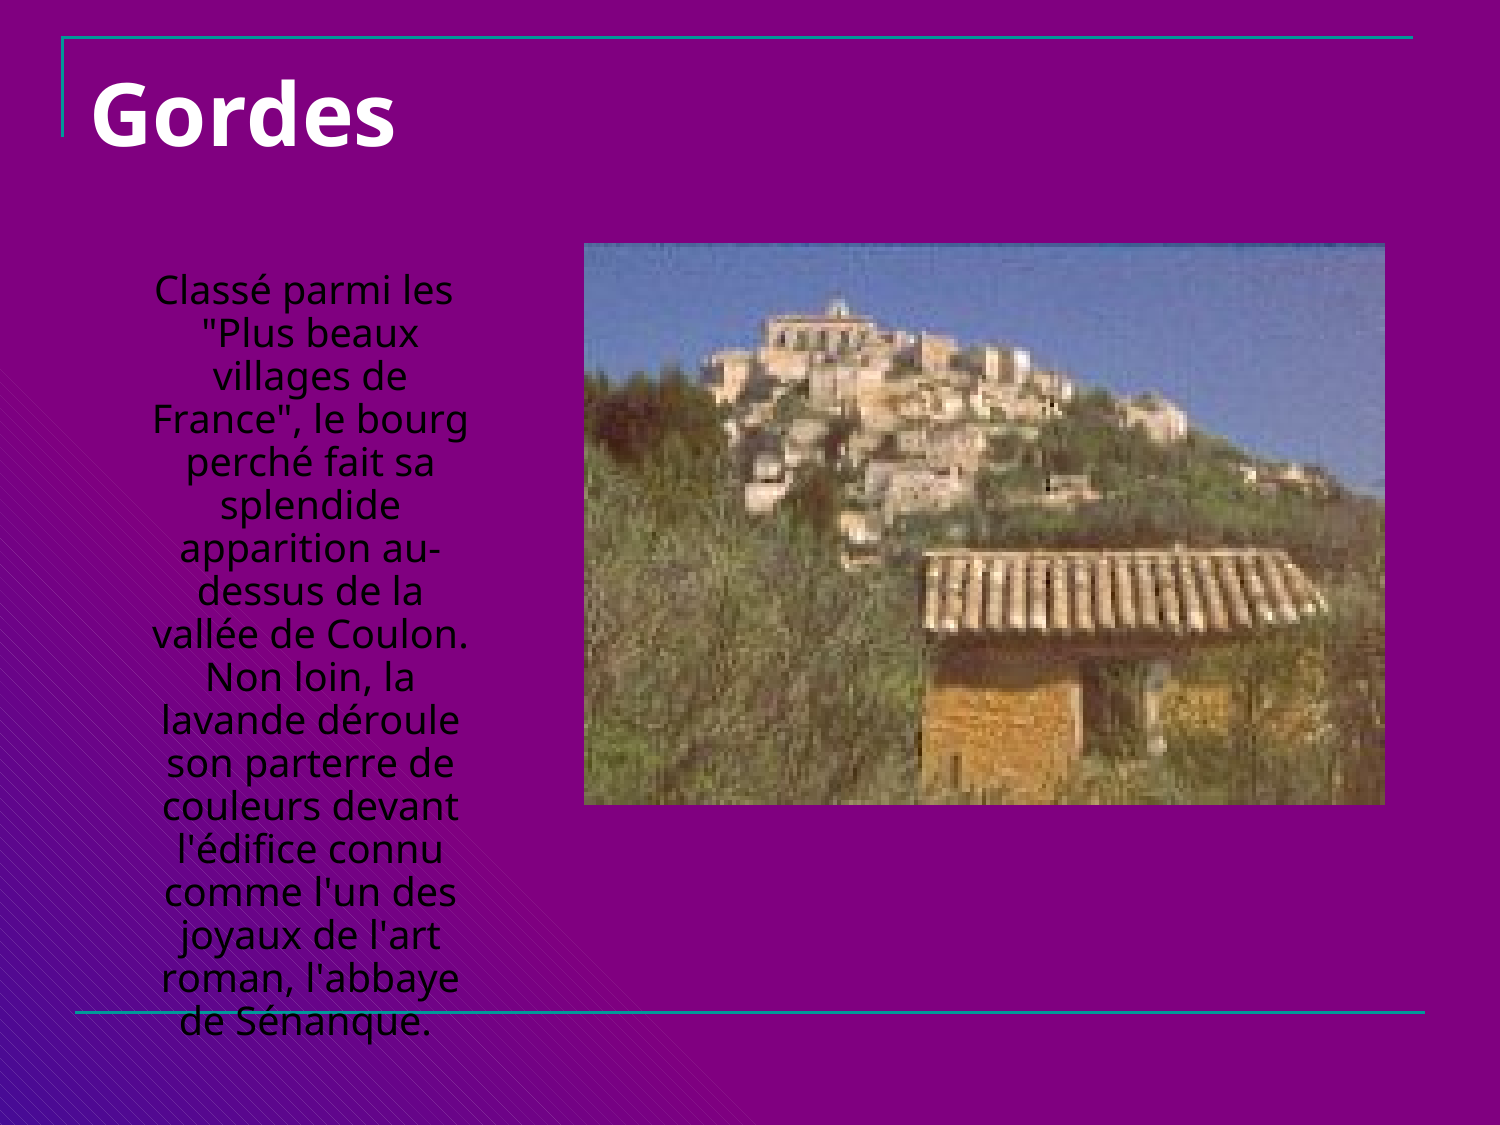

# Gordes
    Classé parmi les "Plus beaux villages de France", le bourg perché fait sa splendide apparition au-dessus de la vallée de Coulon. Non loin, la lavande déroule son parterre de couleurs devant l'édifice connu comme l'un des joyaux de l'art roman, l'abbaye de Sénanque.